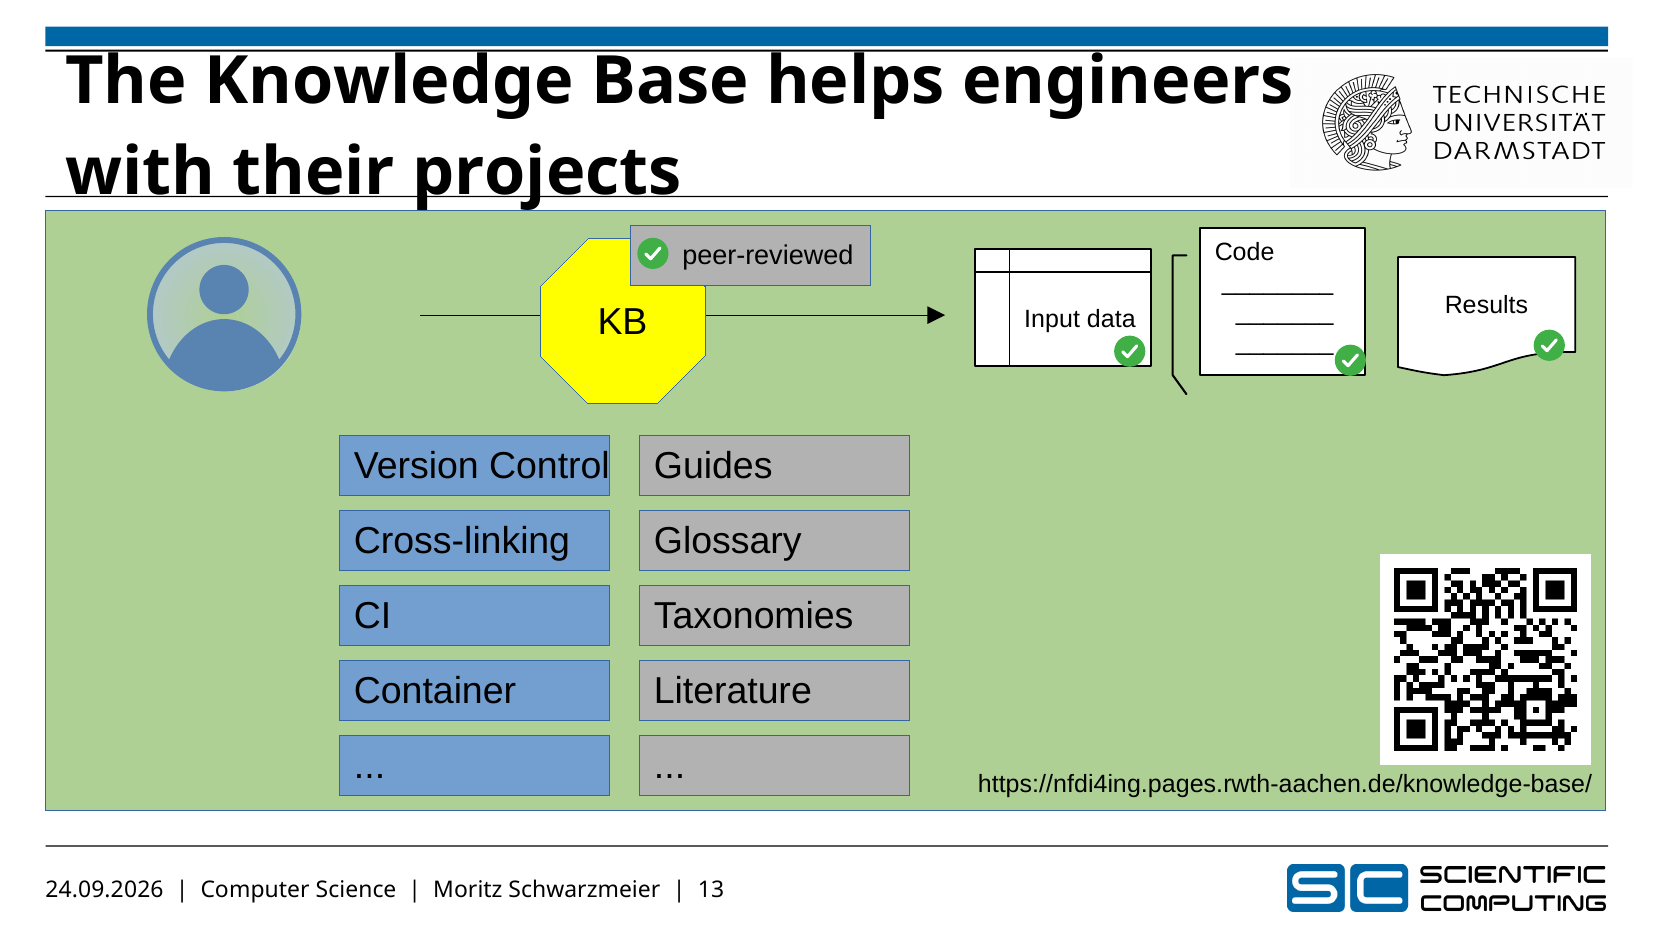

# The Knowledge Base helps engineers with their projects
 peer-reviewed
Code
 ________
 _______
 _______
KB
Input data
Results
Version Control
Guides
Cross-linking
Glossary
CI
Taxonomies
Container
Literature
...
...
https://nfdi4ing.pages.rwth-aachen.de/knowledge-base/
Computer Science | Moritz Schwarzmeier